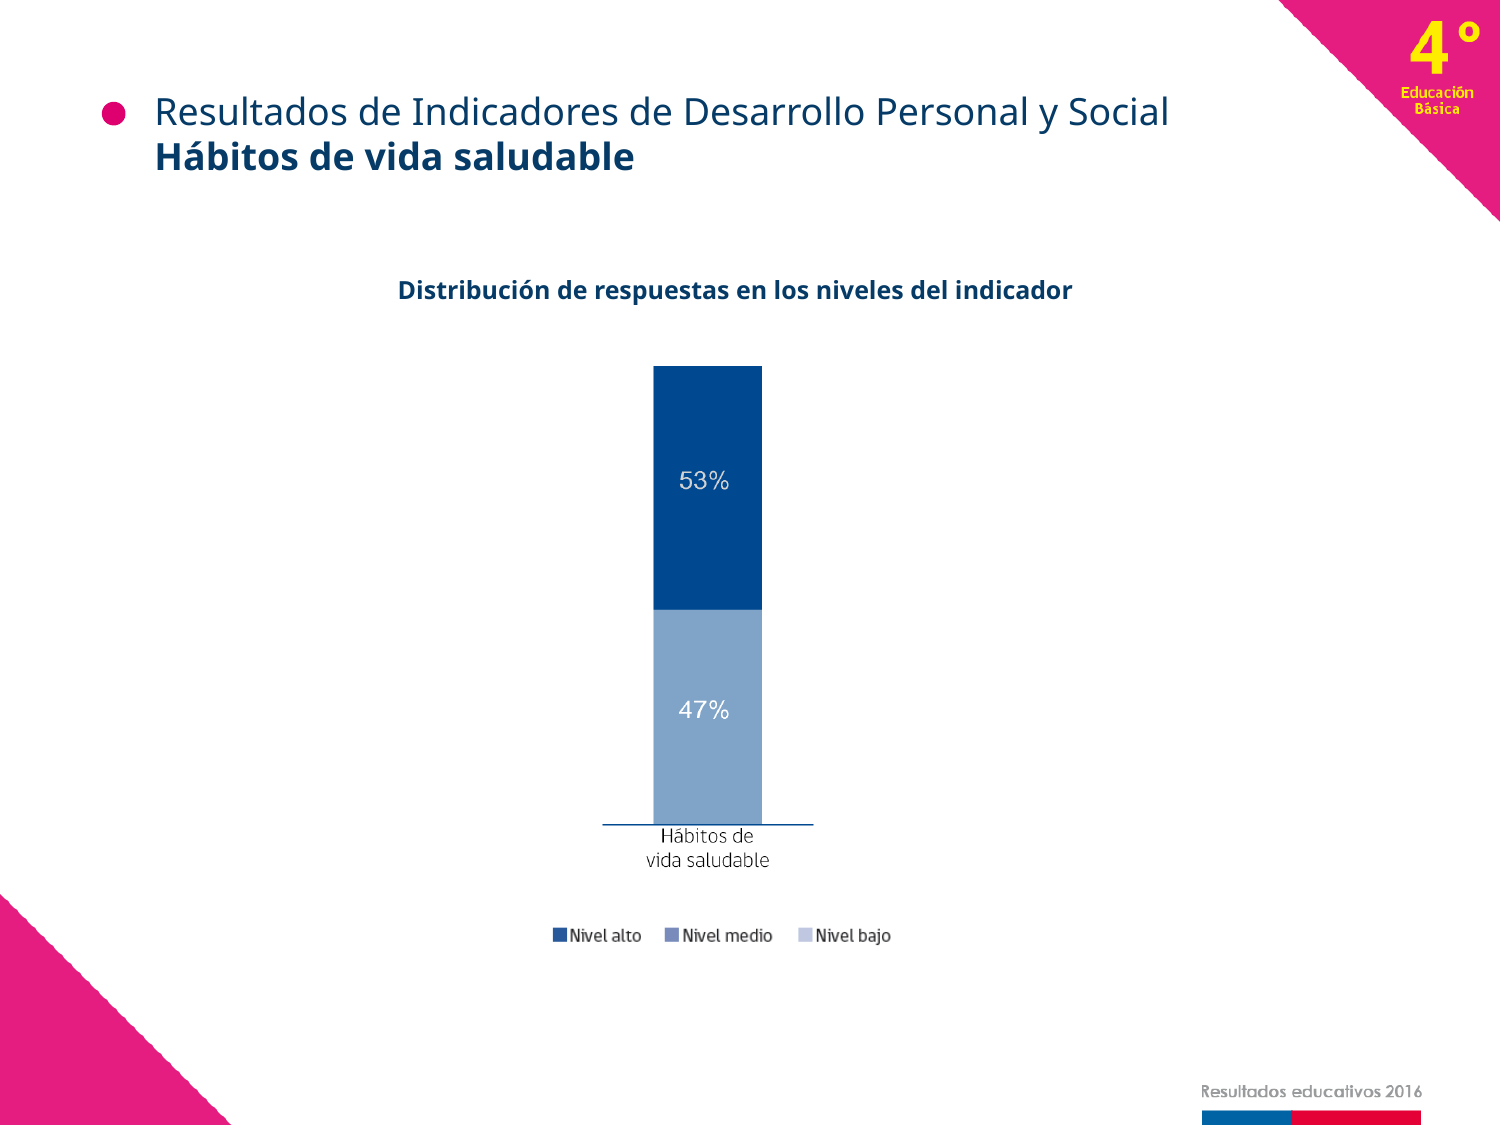

Resultados de Indicadores de Desarrollo Personal y Social
Hábitos de vida saludable
Distribución de respuestas en los niveles del indicador